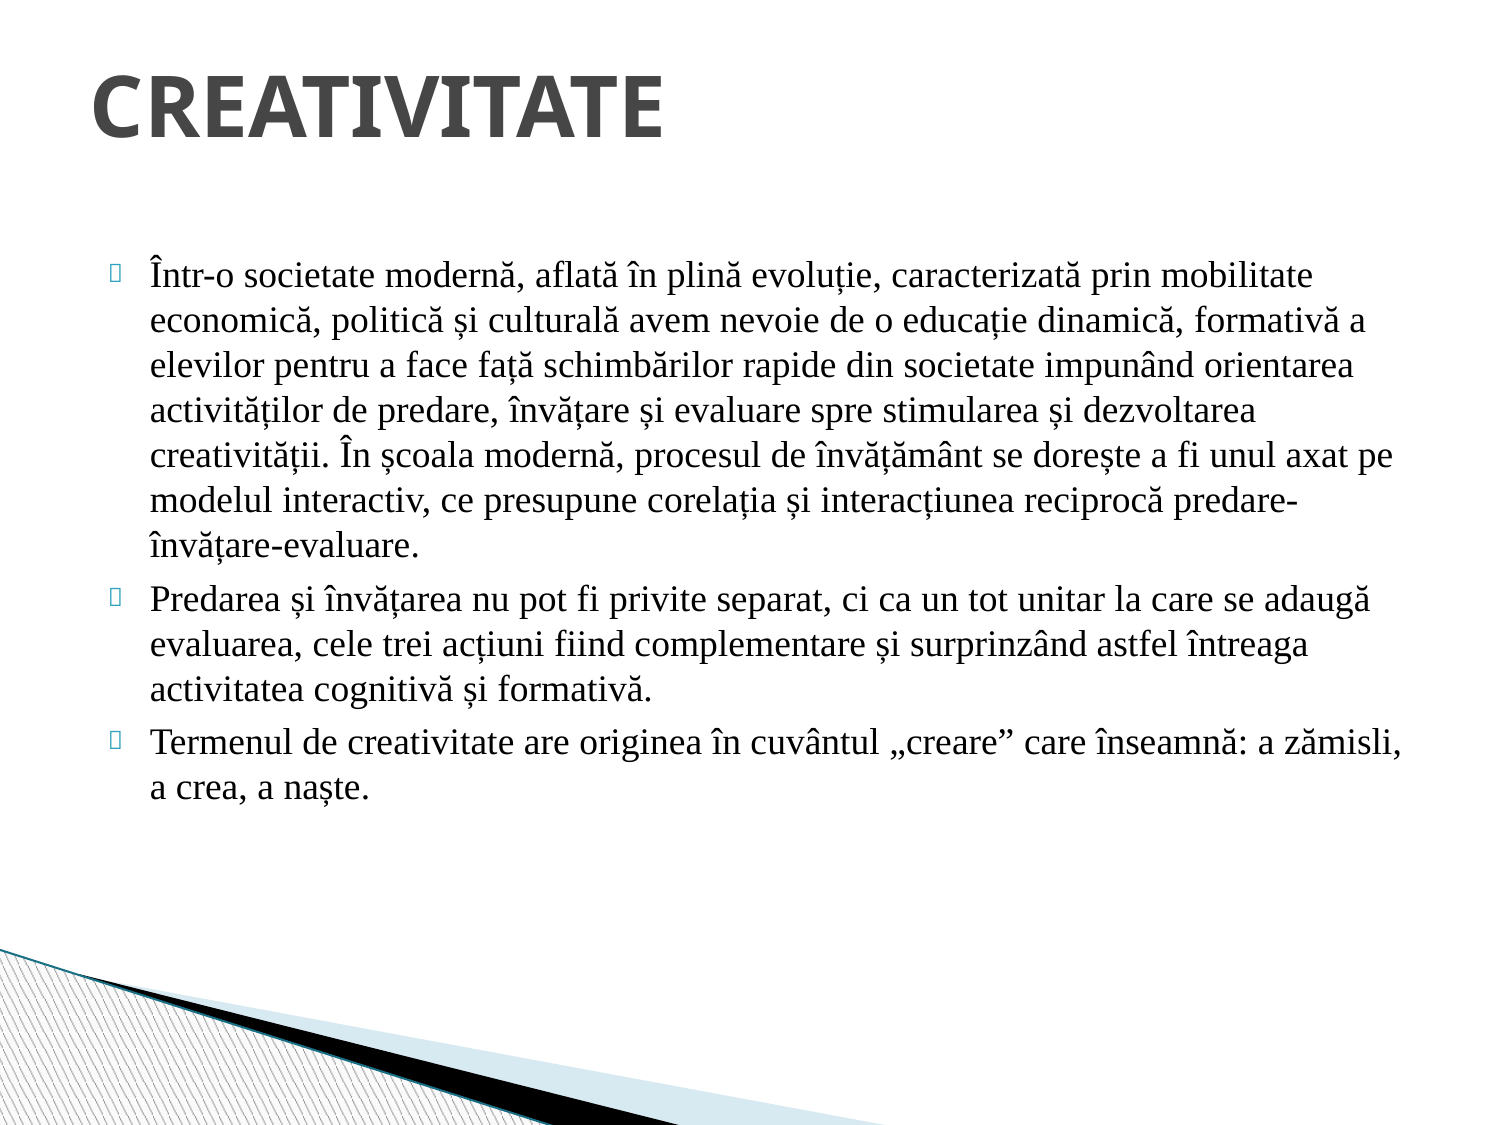

CREATIVITATE
# Într-o societate modernă, aflată în plină evoluție, caracterizată prin mobilitate economică, politică și culturală avem nevoie de o educație dinamică, formativă a elevilor pentru a face față schimbărilor rapide din societate impunând orientarea activităților de predare, învățare și evaluare spre stimularea și dezvoltarea creativității. În școala modernă, procesul de învățământ se dorește a fi unul axat pe modelul interactiv, ce presupune corelația și interacțiunea reciprocă predare-învățare-evaluare.
Predarea și învățarea nu pot fi privite separat, ci ca un tot unitar la care se adaugă evaluarea, cele trei acțiuni fiind complementare și surprinzând astfel întreaga activitatea cognitivă și formativă.
Termenul de creativitate are originea în cuvântul „creare” care înseamnă: a zămisli, a crea, a naște.